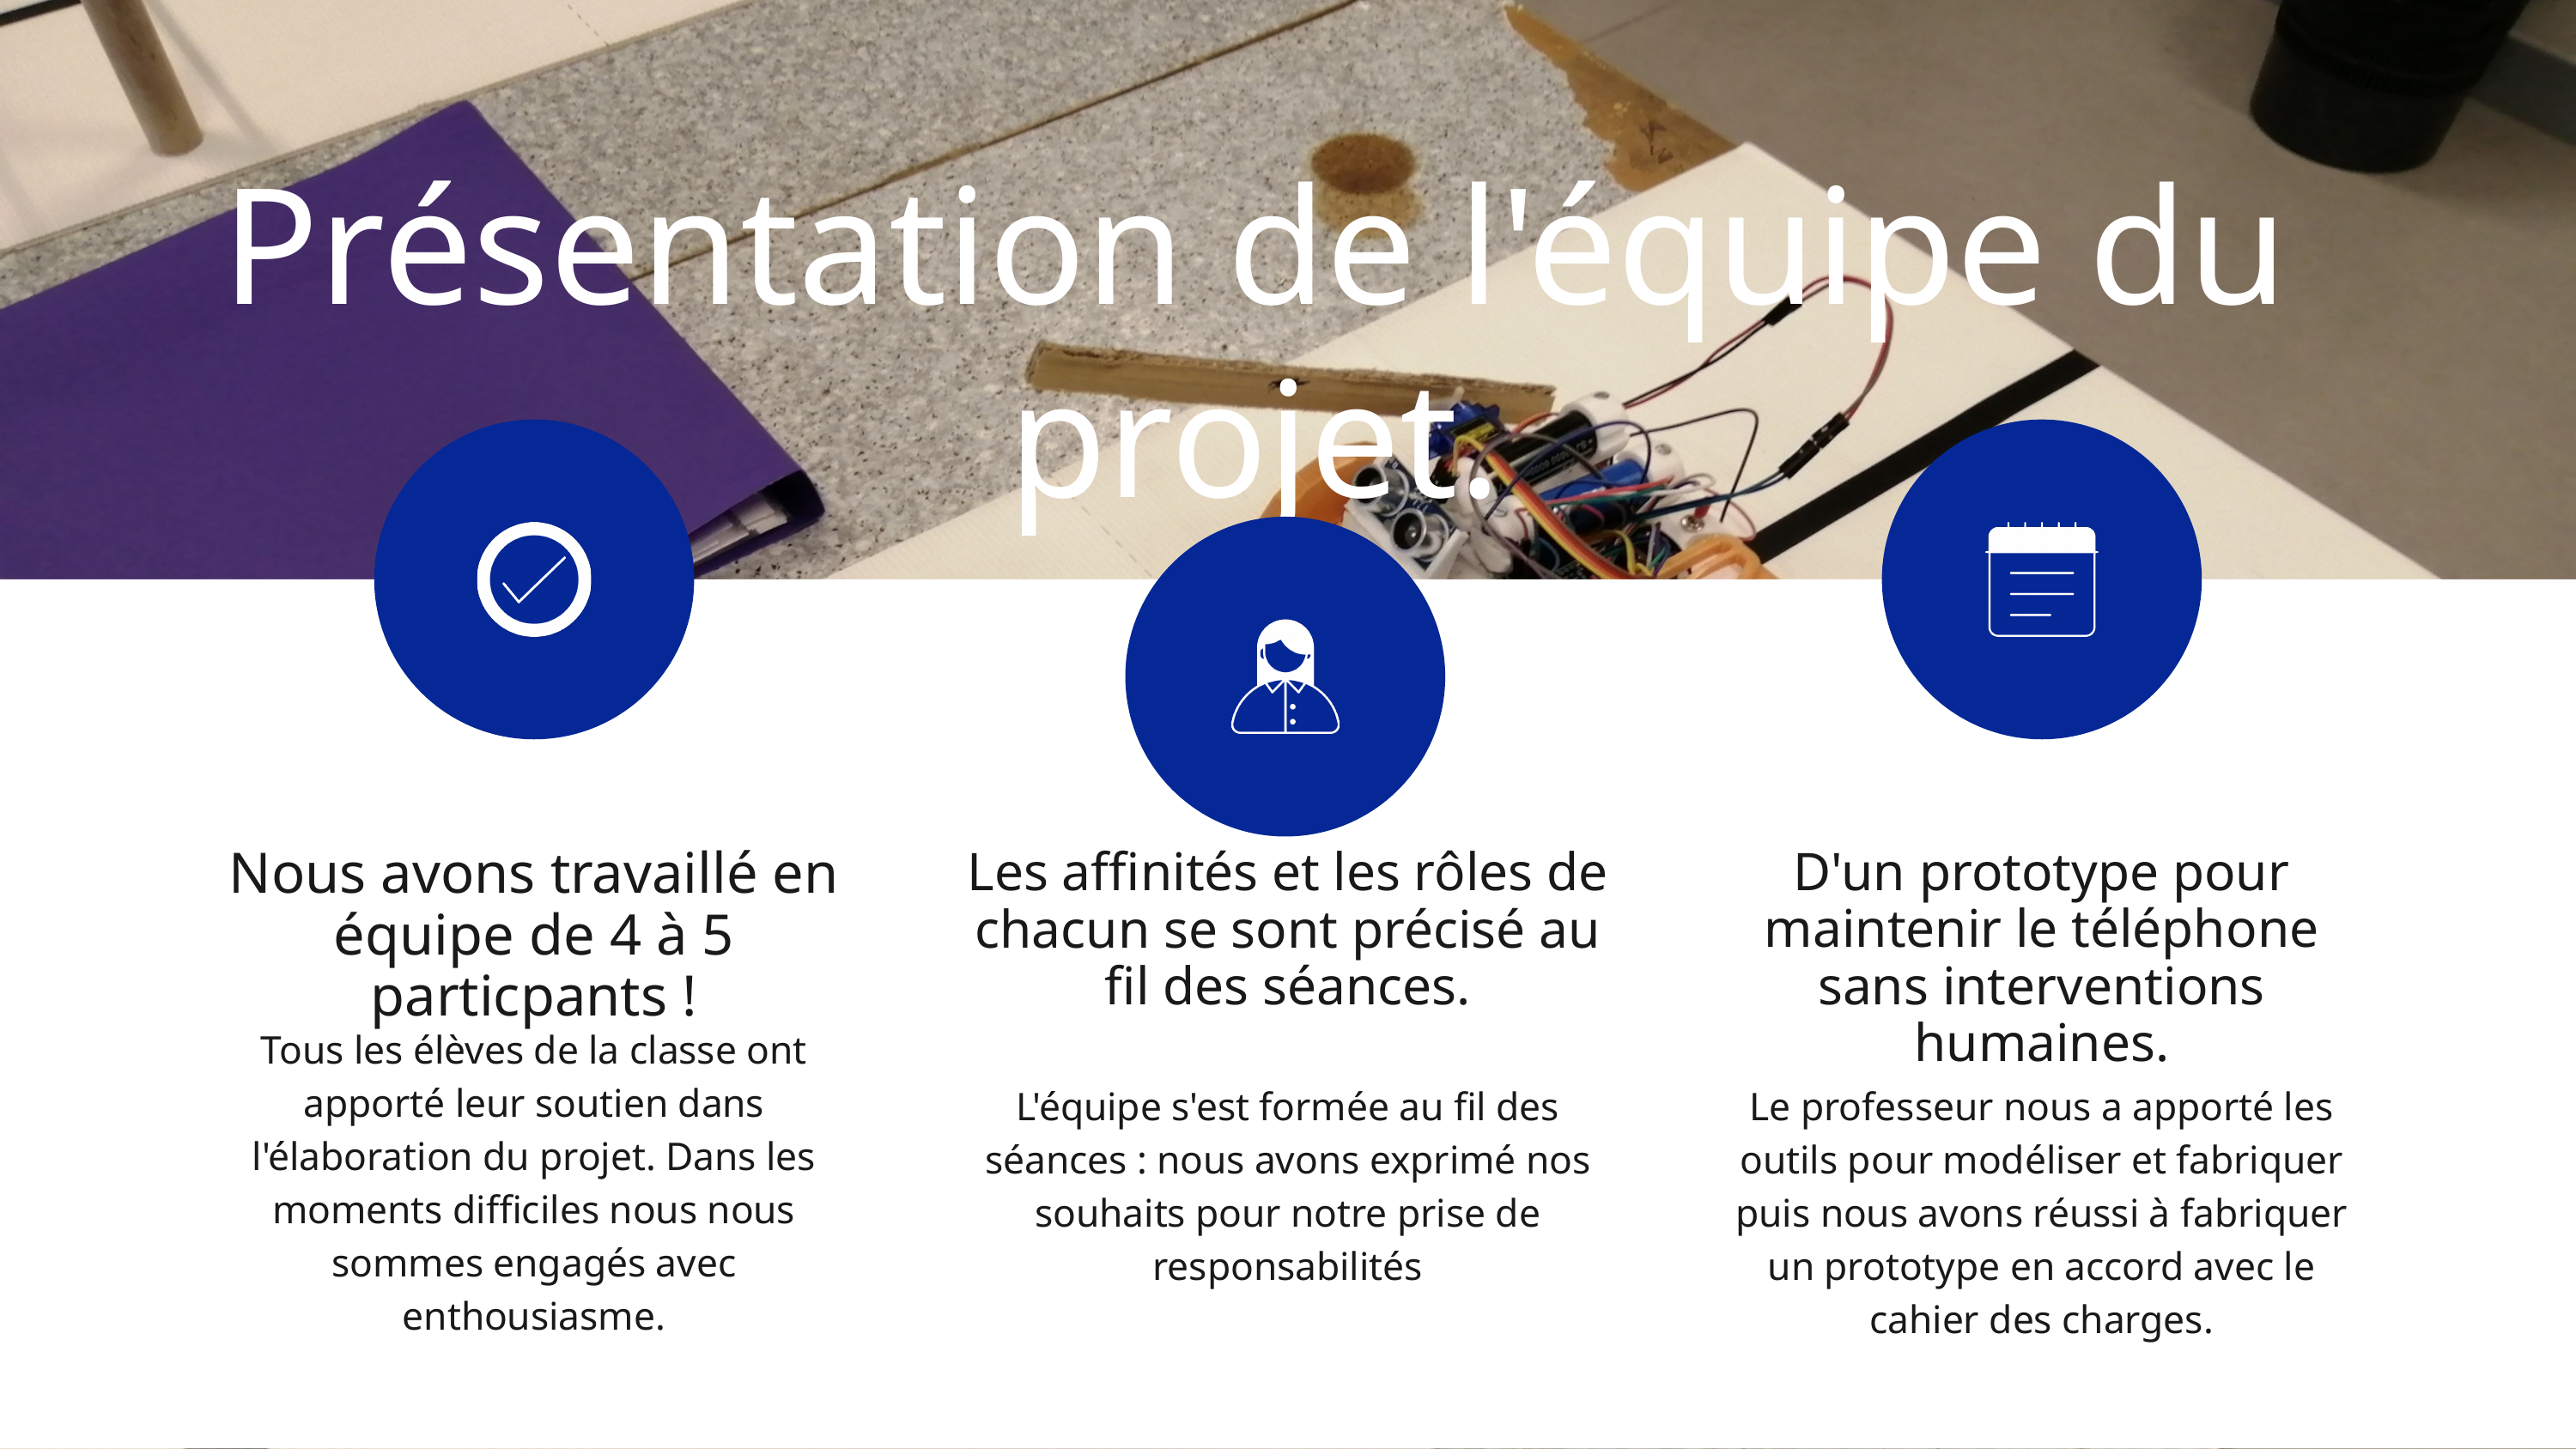

Présentation de l'équipe du projet.
Nous avons travaillé en équipe de 4 à 5 particpants !
Tous les élèves de la classe ont apporté leur soutien dans l'élaboration du projet. Dans les moments difficiles nous nous sommes engagés avec enthousiasme.
Les affinités et les rôles de chacun se sont précisé au fil des séances.
L'équipe s'est formée au fil des séances : nous avons exprimé nos souhaits pour notre prise de responsabilités
D'un prototype pour maintenir le téléphone sans interventions humaines.
Le professeur nous a apporté les outils pour modéliser et fabriquer puis nous avons réussi à fabriquer un prototype en accord avec le cahier des charges.